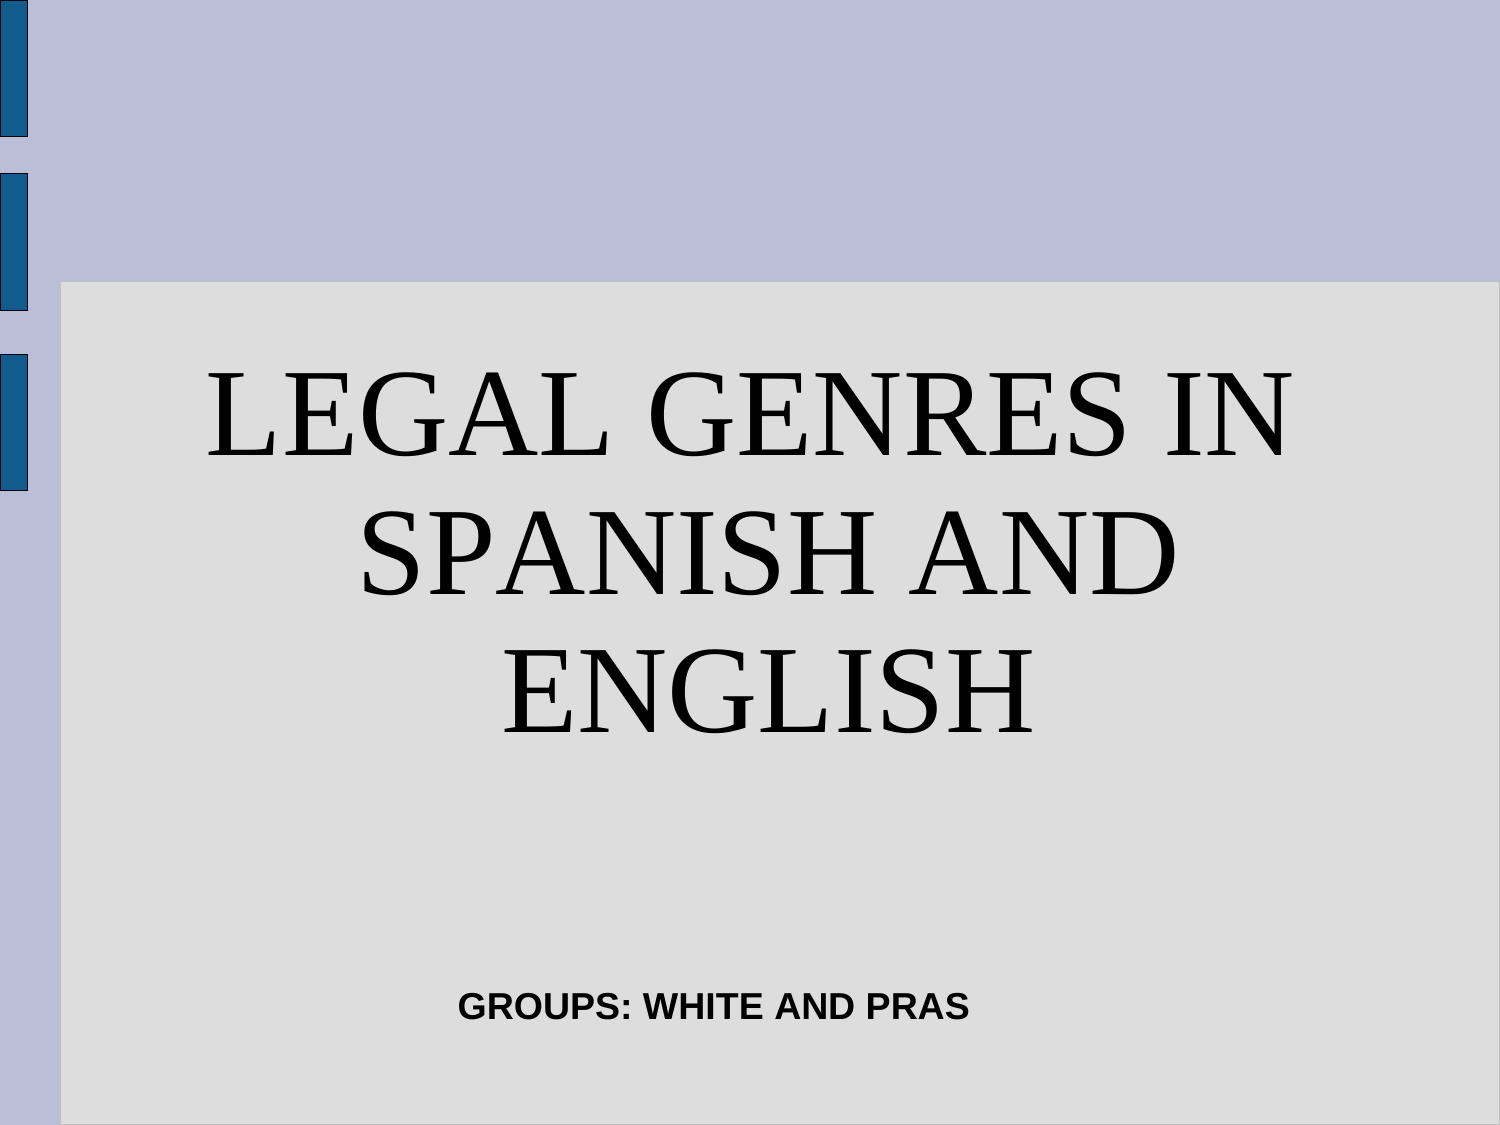

# LEGAL GENRES IN SPANISH AND ENGLISH
GROUPS: WHITE AND PRAS